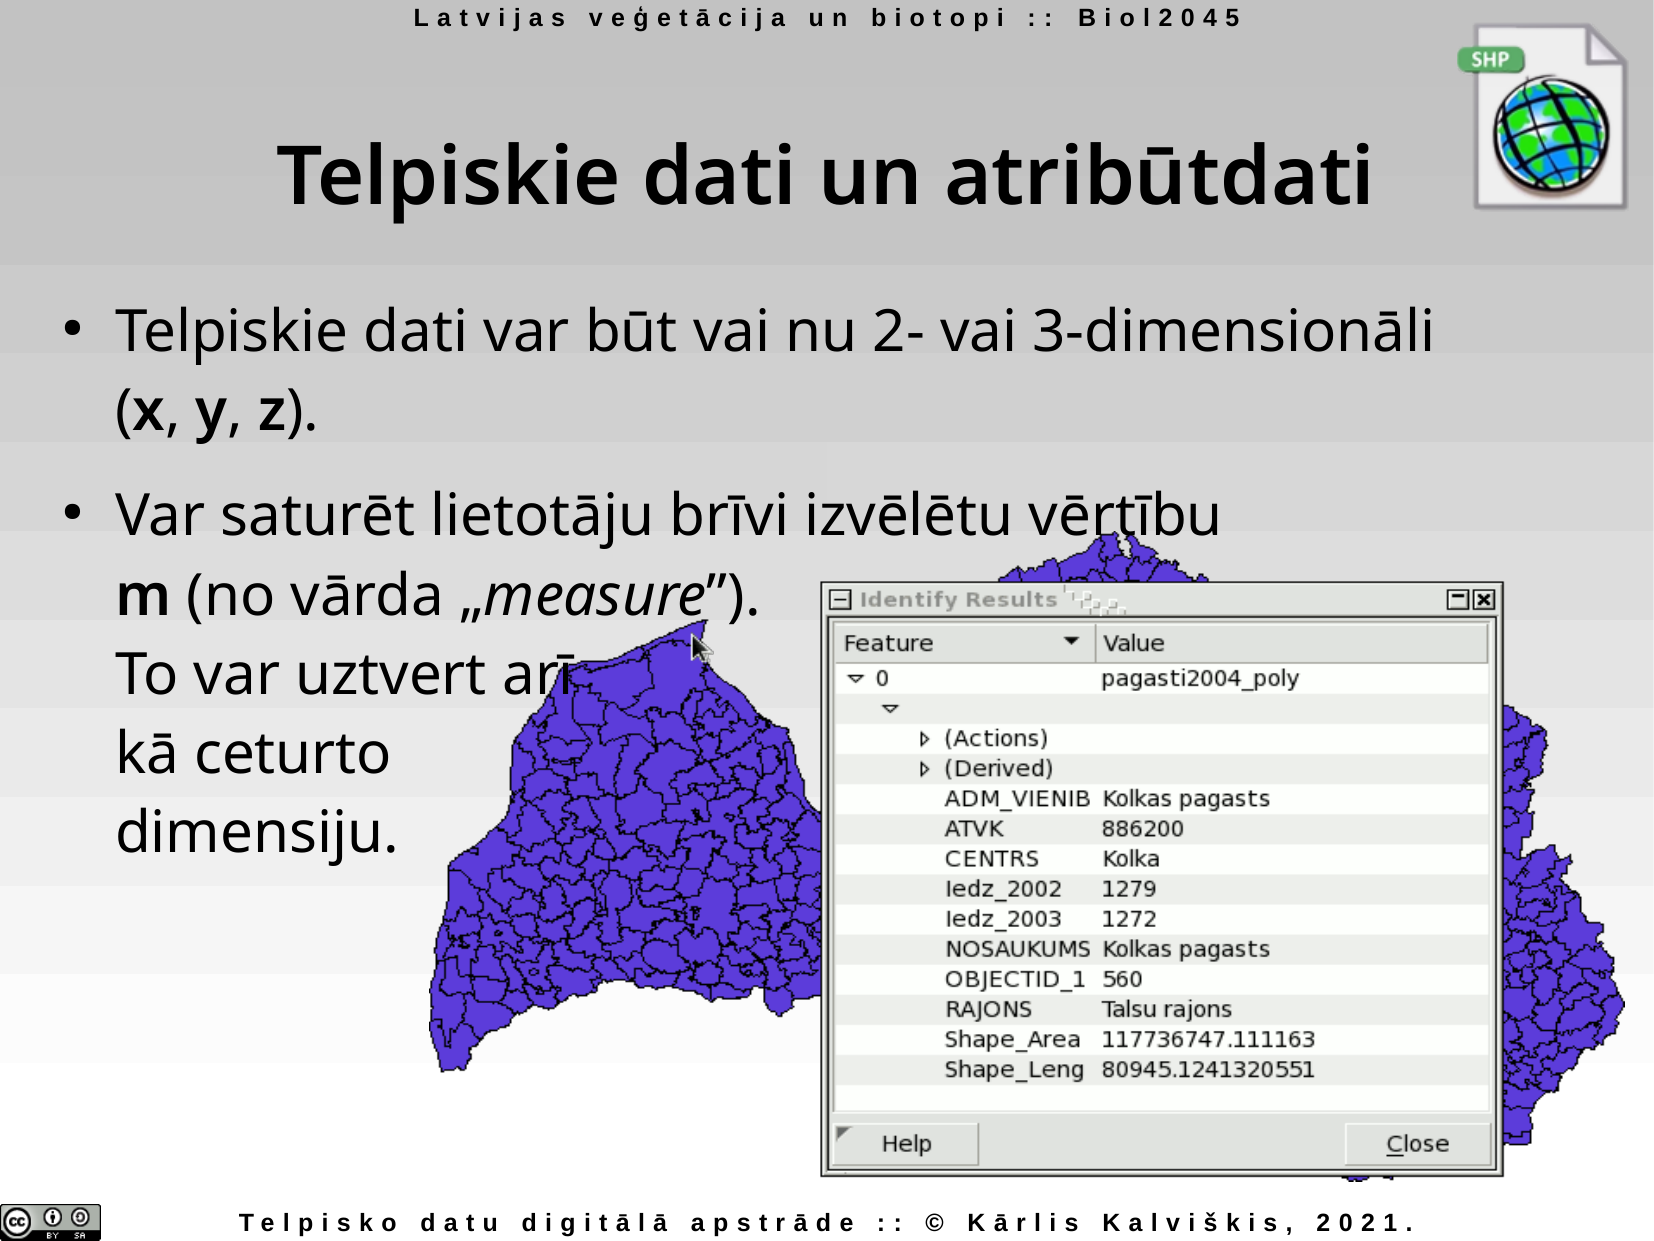

# Telpiskie dati un atribūtdati
Telpiskie dati var būt vai nu 2- vai 3-dimensionāli
(x, y, z).
Var saturēt lietotāju brīvi izvēlētu vērtību
m (no vārda „measure”).
To var uztvert arī
kā ceturto
dimensiju.